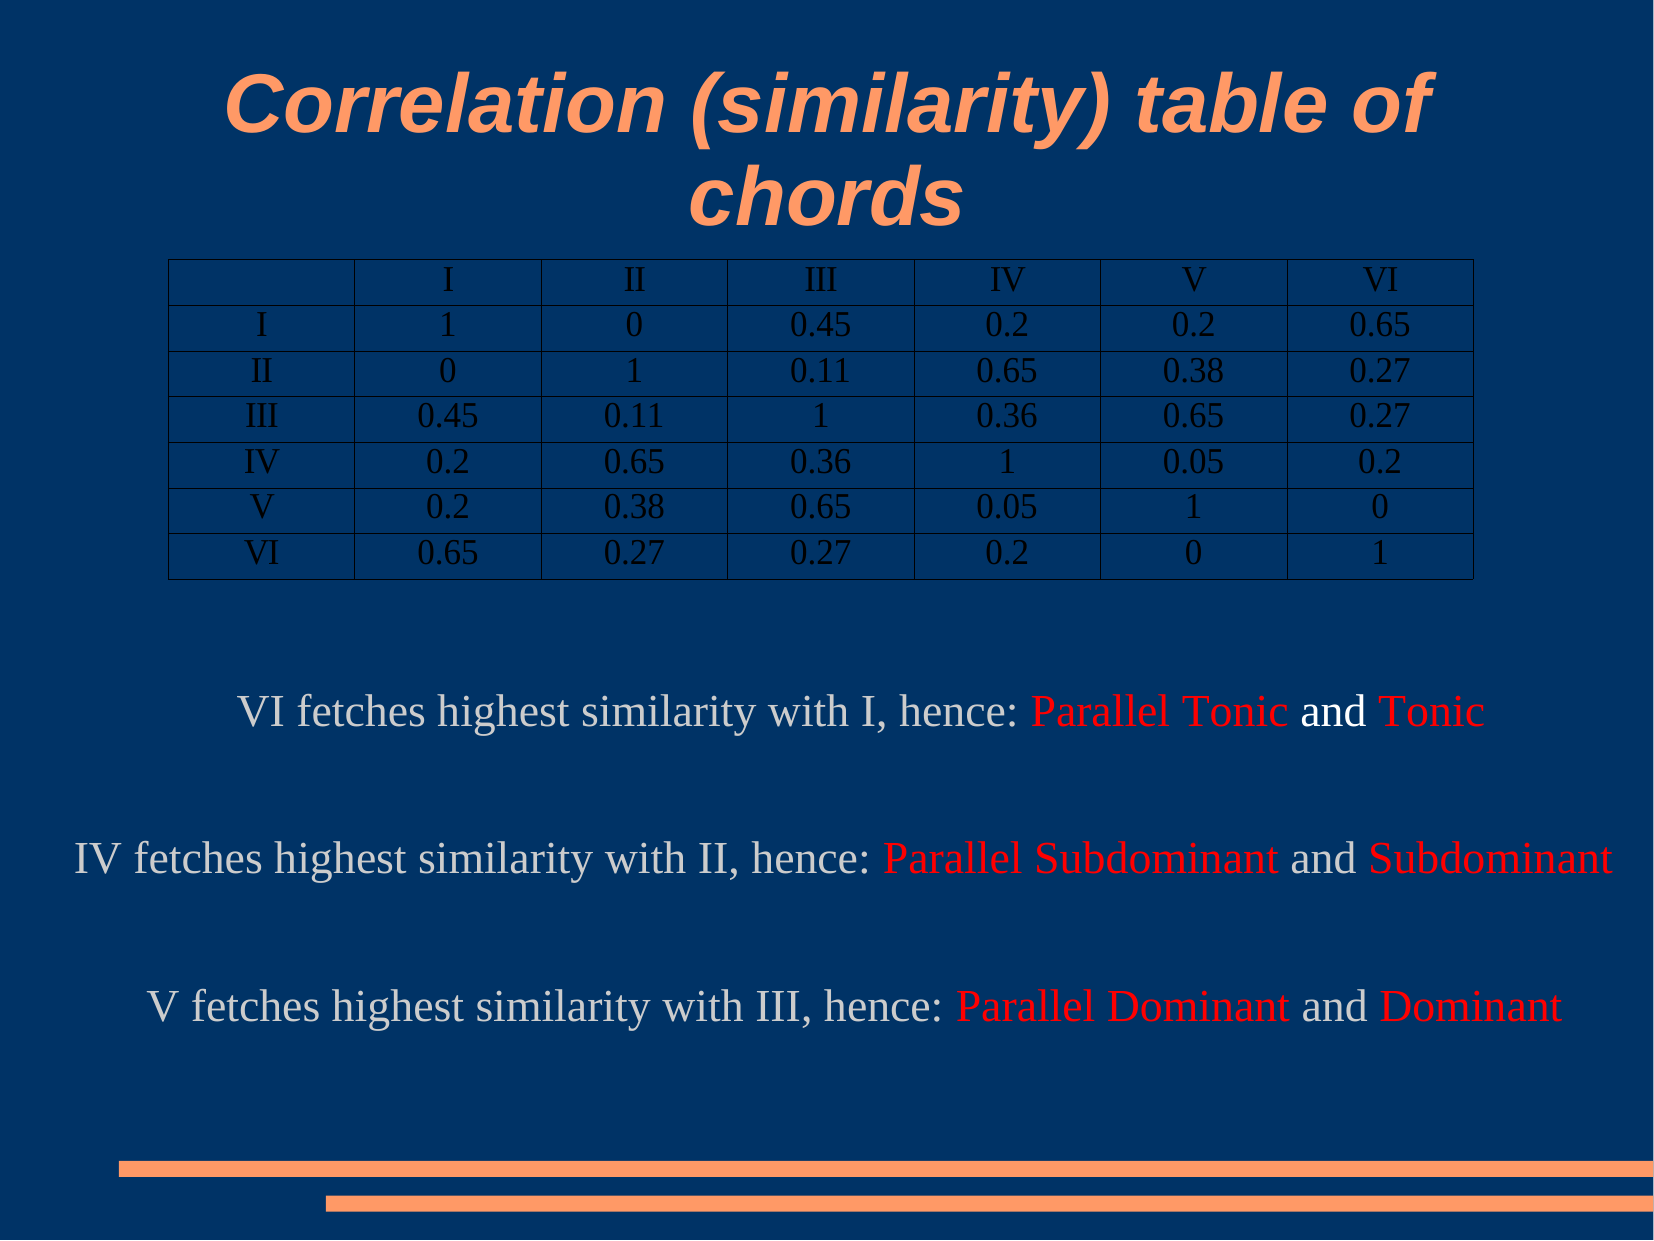

# Correlation (similarity) table of chords
VI fetches highest similarity with I, hence: Parallel Tonic and Tonic
IV fetches highest similarity with II, hence: Parallel Subdominant and Subdominant
V fetches highest similarity with III, hence: Parallel Dominant and Dominant